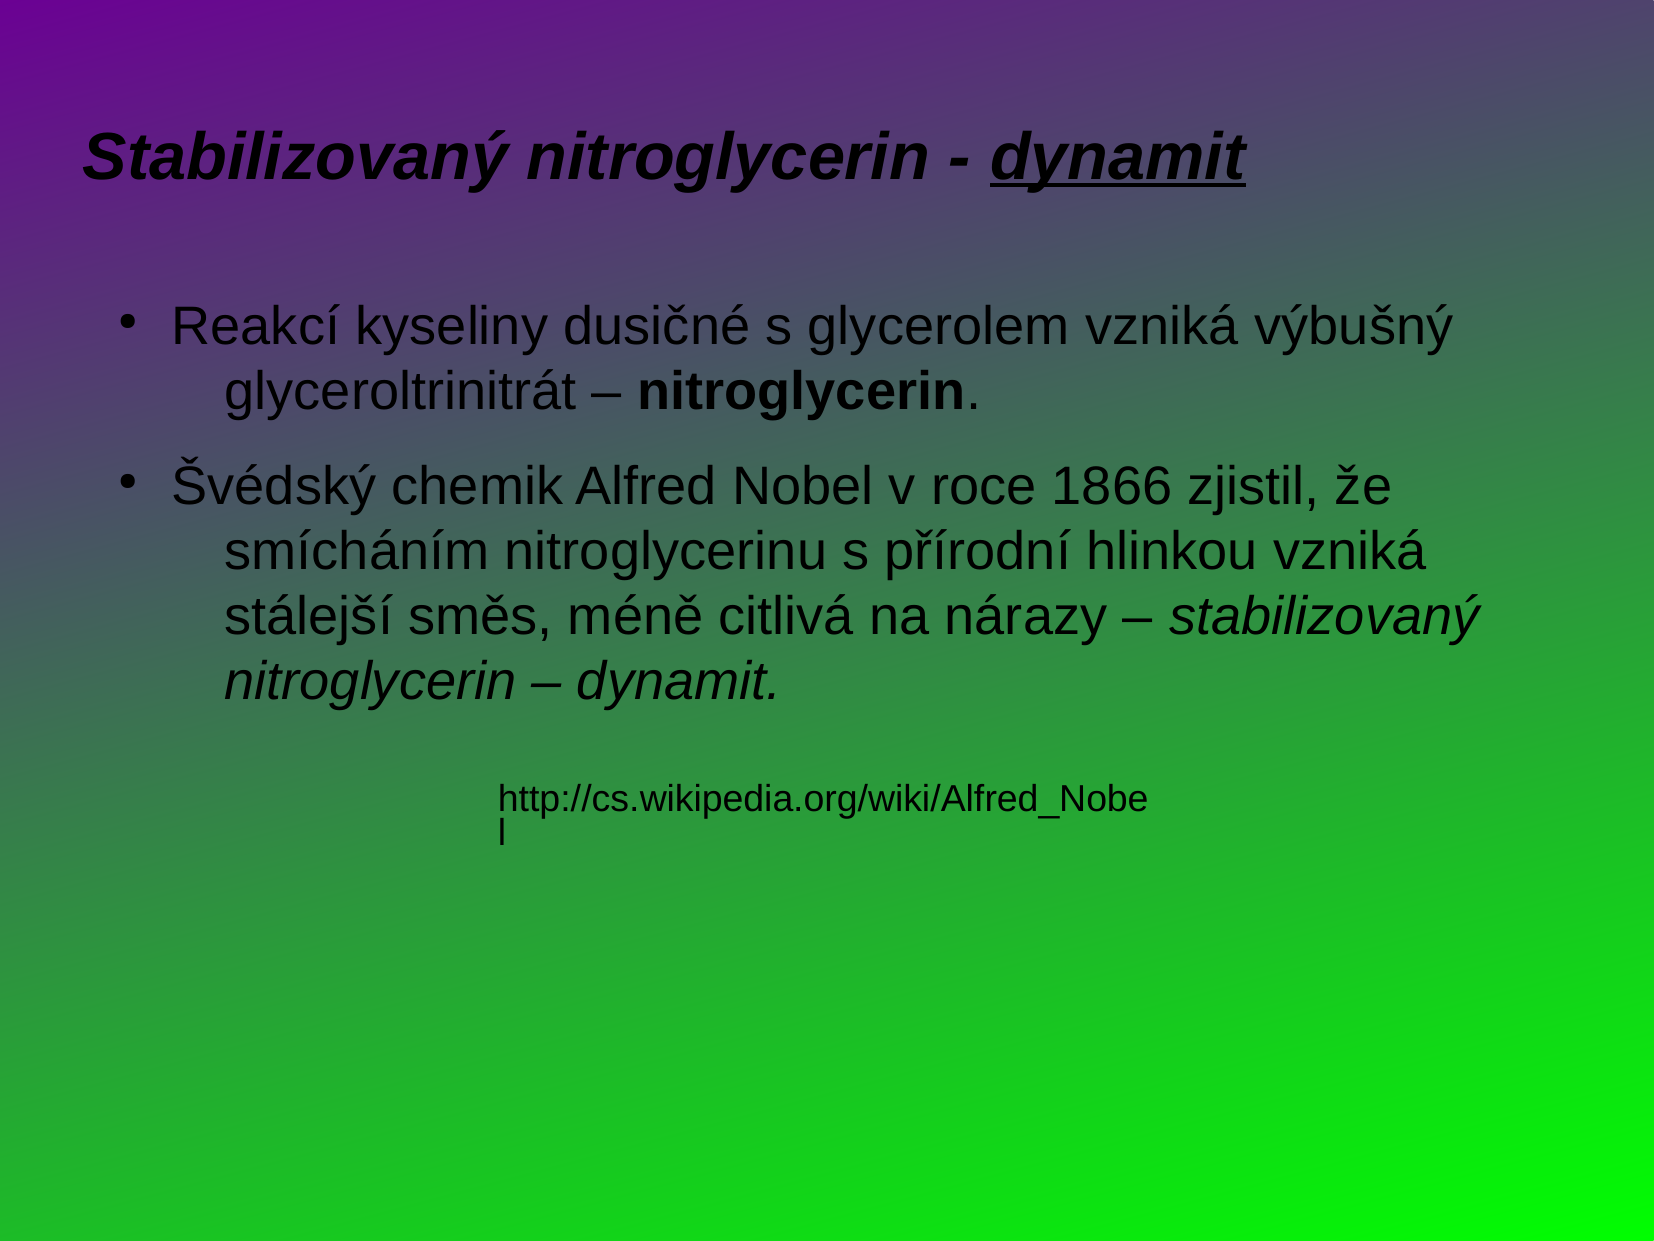

# Stabilizovaný nitroglycerin - dynamit
Reakcí kyseliny dusičné s glycerolem vzniká výbušný glyceroltrinitrát – nitroglycerin.
Švédský chemik Alfred Nobel v roce 1866 zjistil, že smícháním nitroglycerinu s přírodní hlinkou vzniká stálejší směs, méně citlivá na nárazy – stabilizovaný nitroglycerin – dynamit.
http://cs.wikipedia.org/wiki/Alfred_Nobel